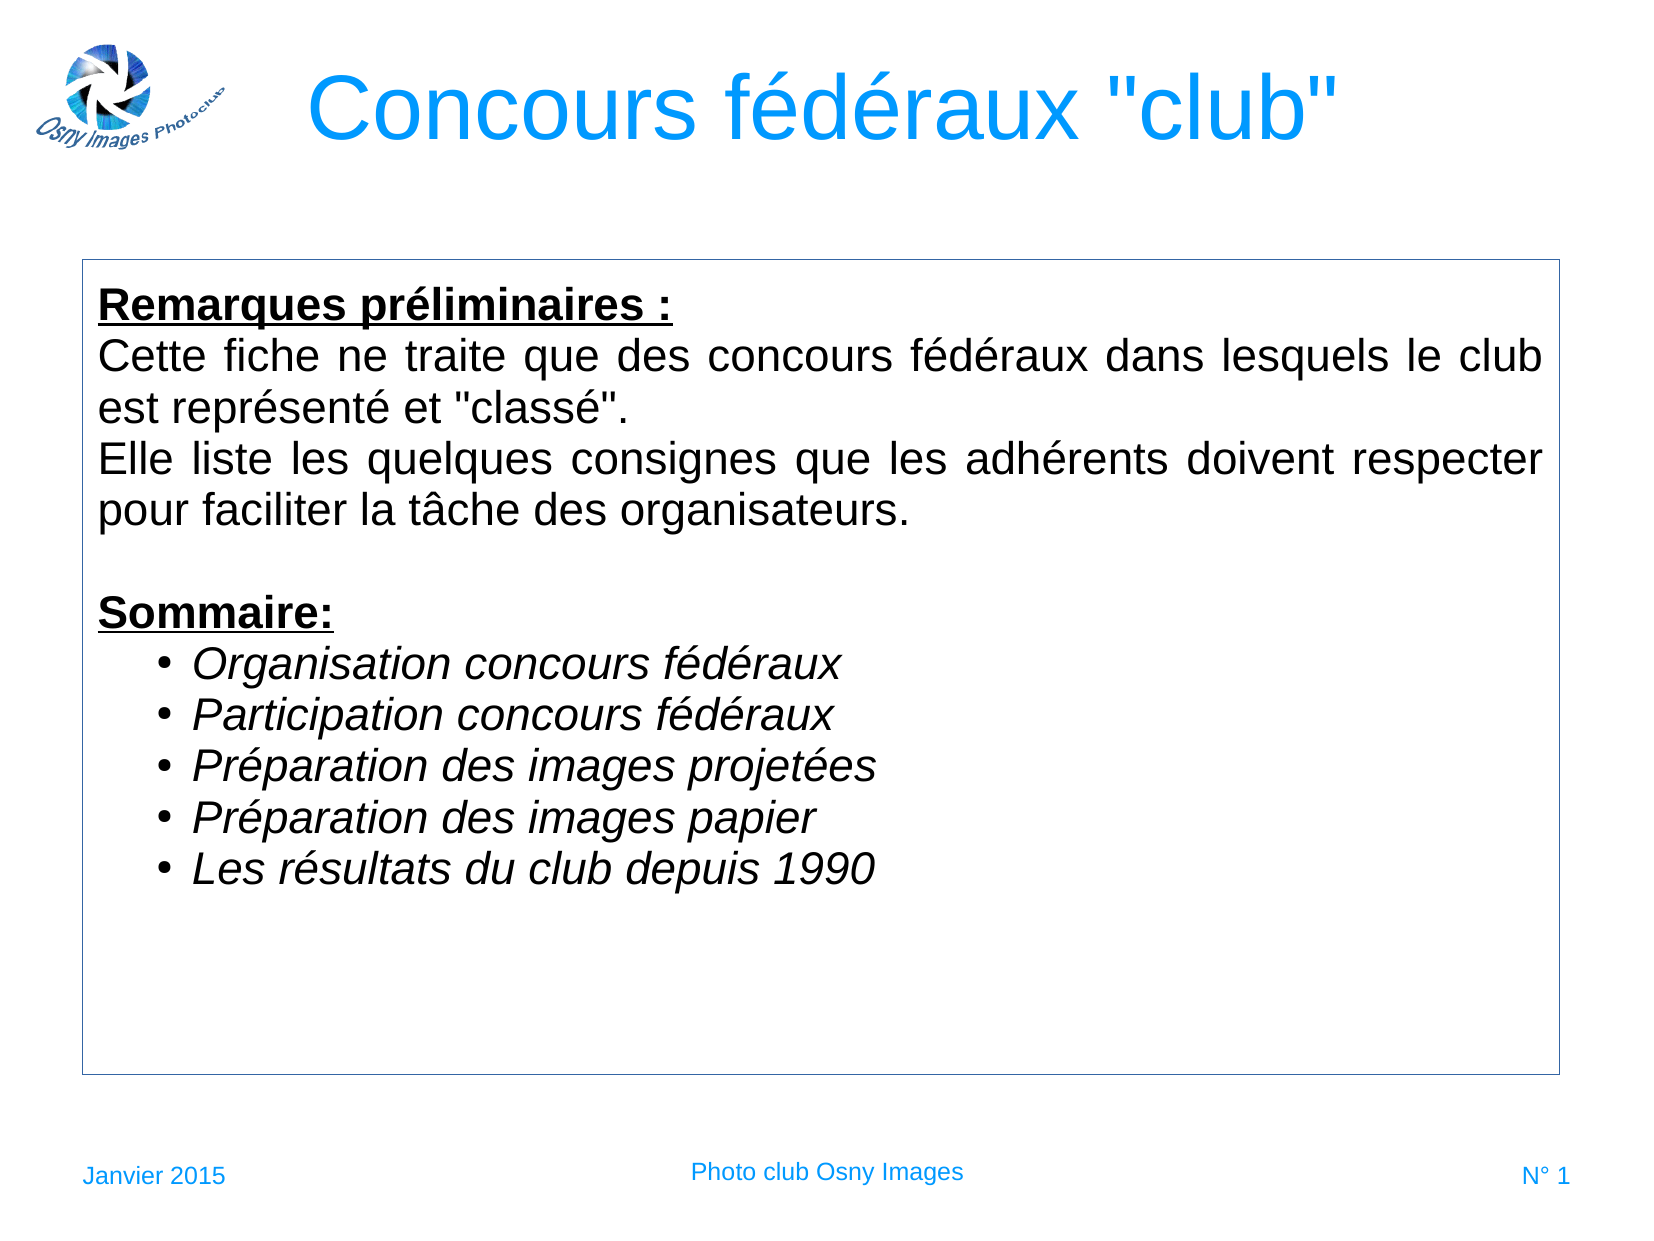

# Concours fédéraux "club"
Remarques préliminaires :
Cette fiche ne traite que des concours fédéraux dans lesquels le club est représenté et "classé".
Elle liste les quelques consignes que les adhérents doivent respecter pour faciliter la tâche des organisateurs.
Sommaire:
Organisation concours fédéraux
Participation concours fédéraux
Préparation des images projetées
Préparation des images papier
Les résultats du club depuis 1990
Janvier 2015
Photo club Osny Images
1